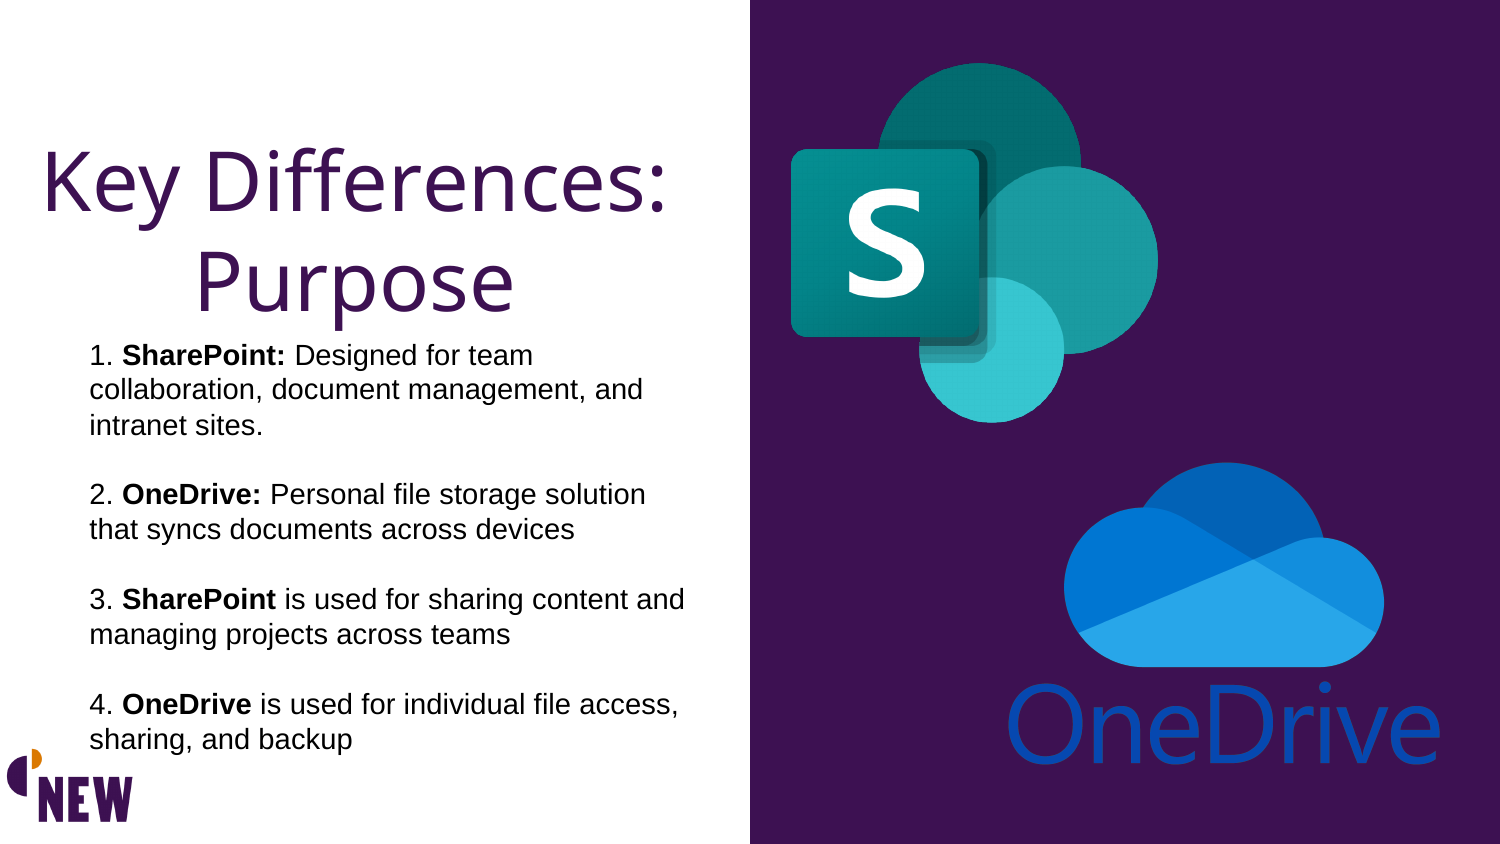

# Key Differences: Purpose
1. SharePoint: Designed for team collaboration, document management, and intranet sites.
2. OneDrive: Personal file storage solution that syncs documents across devices
3. SharePoint is used for sharing content and managing projects across teams
4. OneDrive is used for individual file access, sharing, and backup